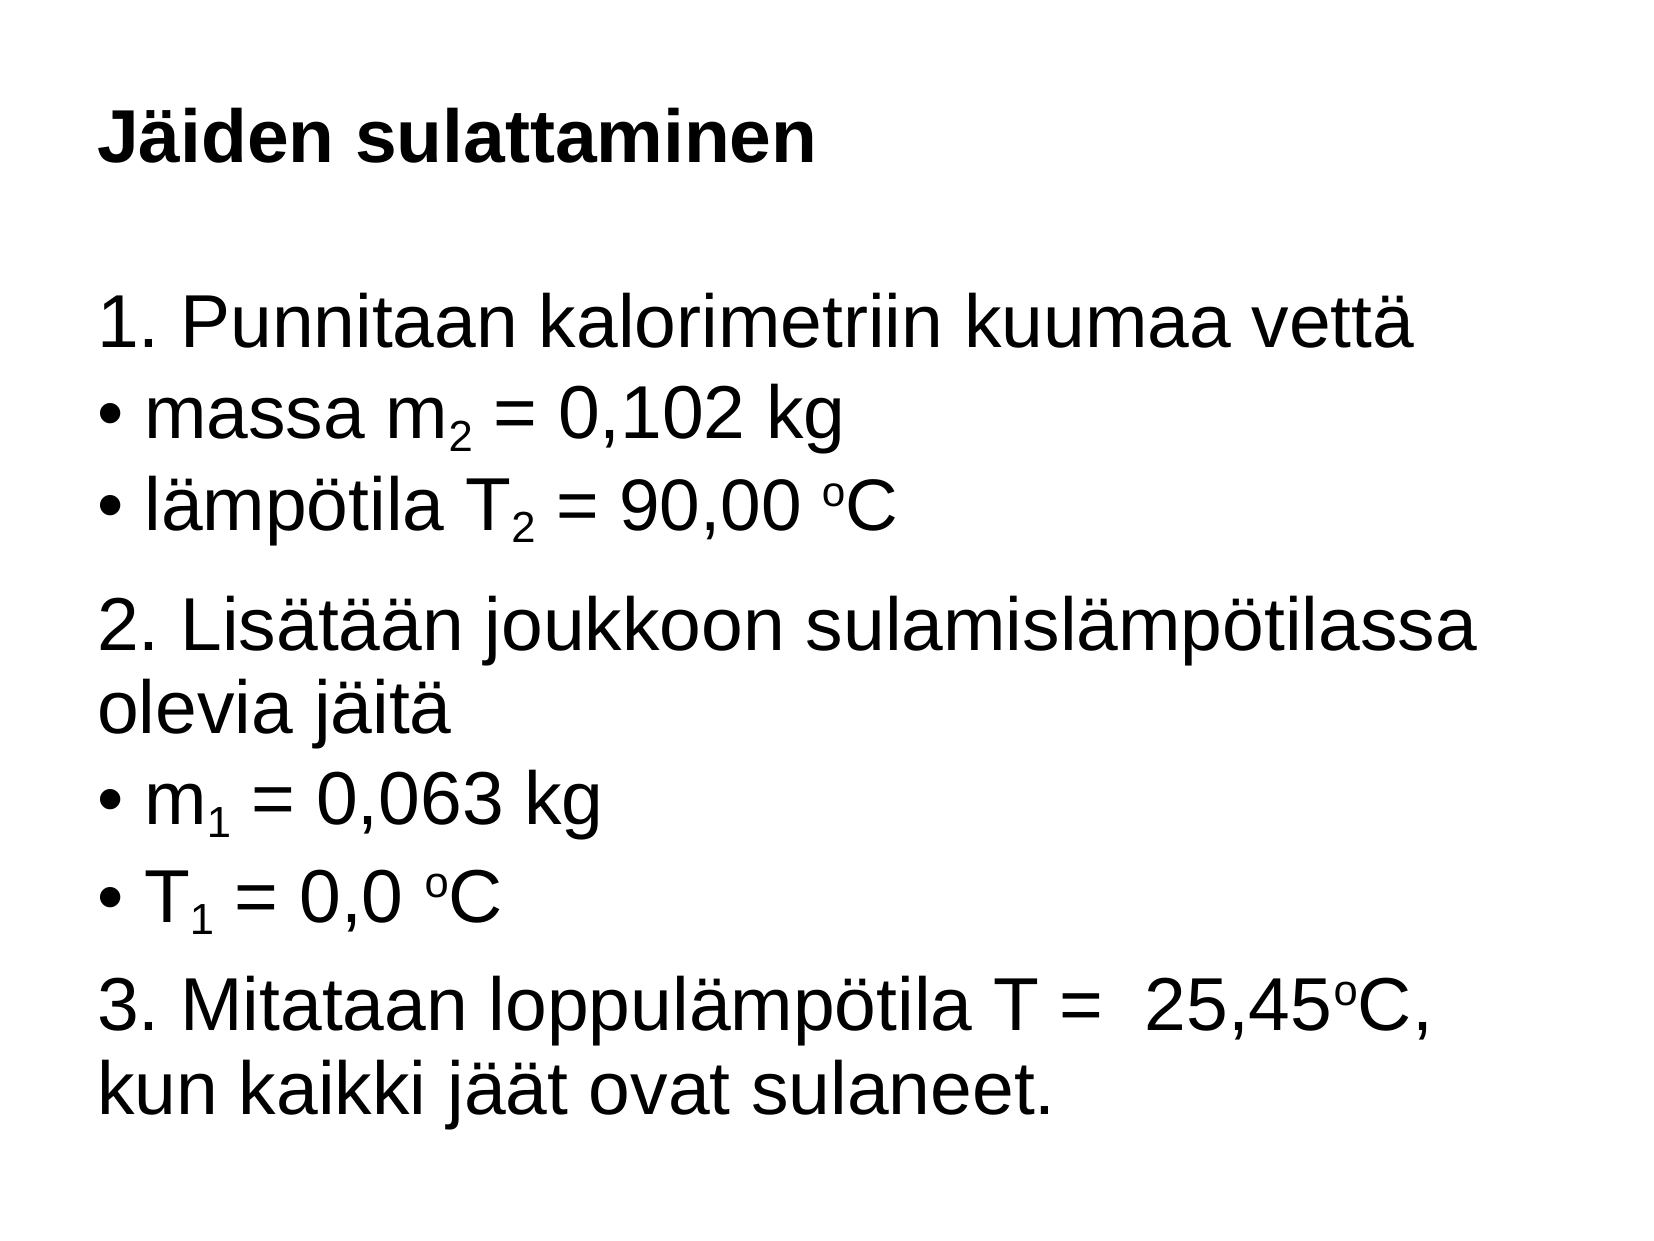

Jäiden sulattaminen
1. Punnitaan kalorimetriin kuumaa vettä
• massa m2 = 0,102 kg
• lämpötila T2 = 90,00 oC
2. Lisätään joukkoon sulamislämpötilassa olevia jäitä
• m1 = 0,063 kg
• T1 = 0,0 oC
3. Mitataan loppulämpötila T = 25,45oC, kun kaikki jäät ovat sulaneet.